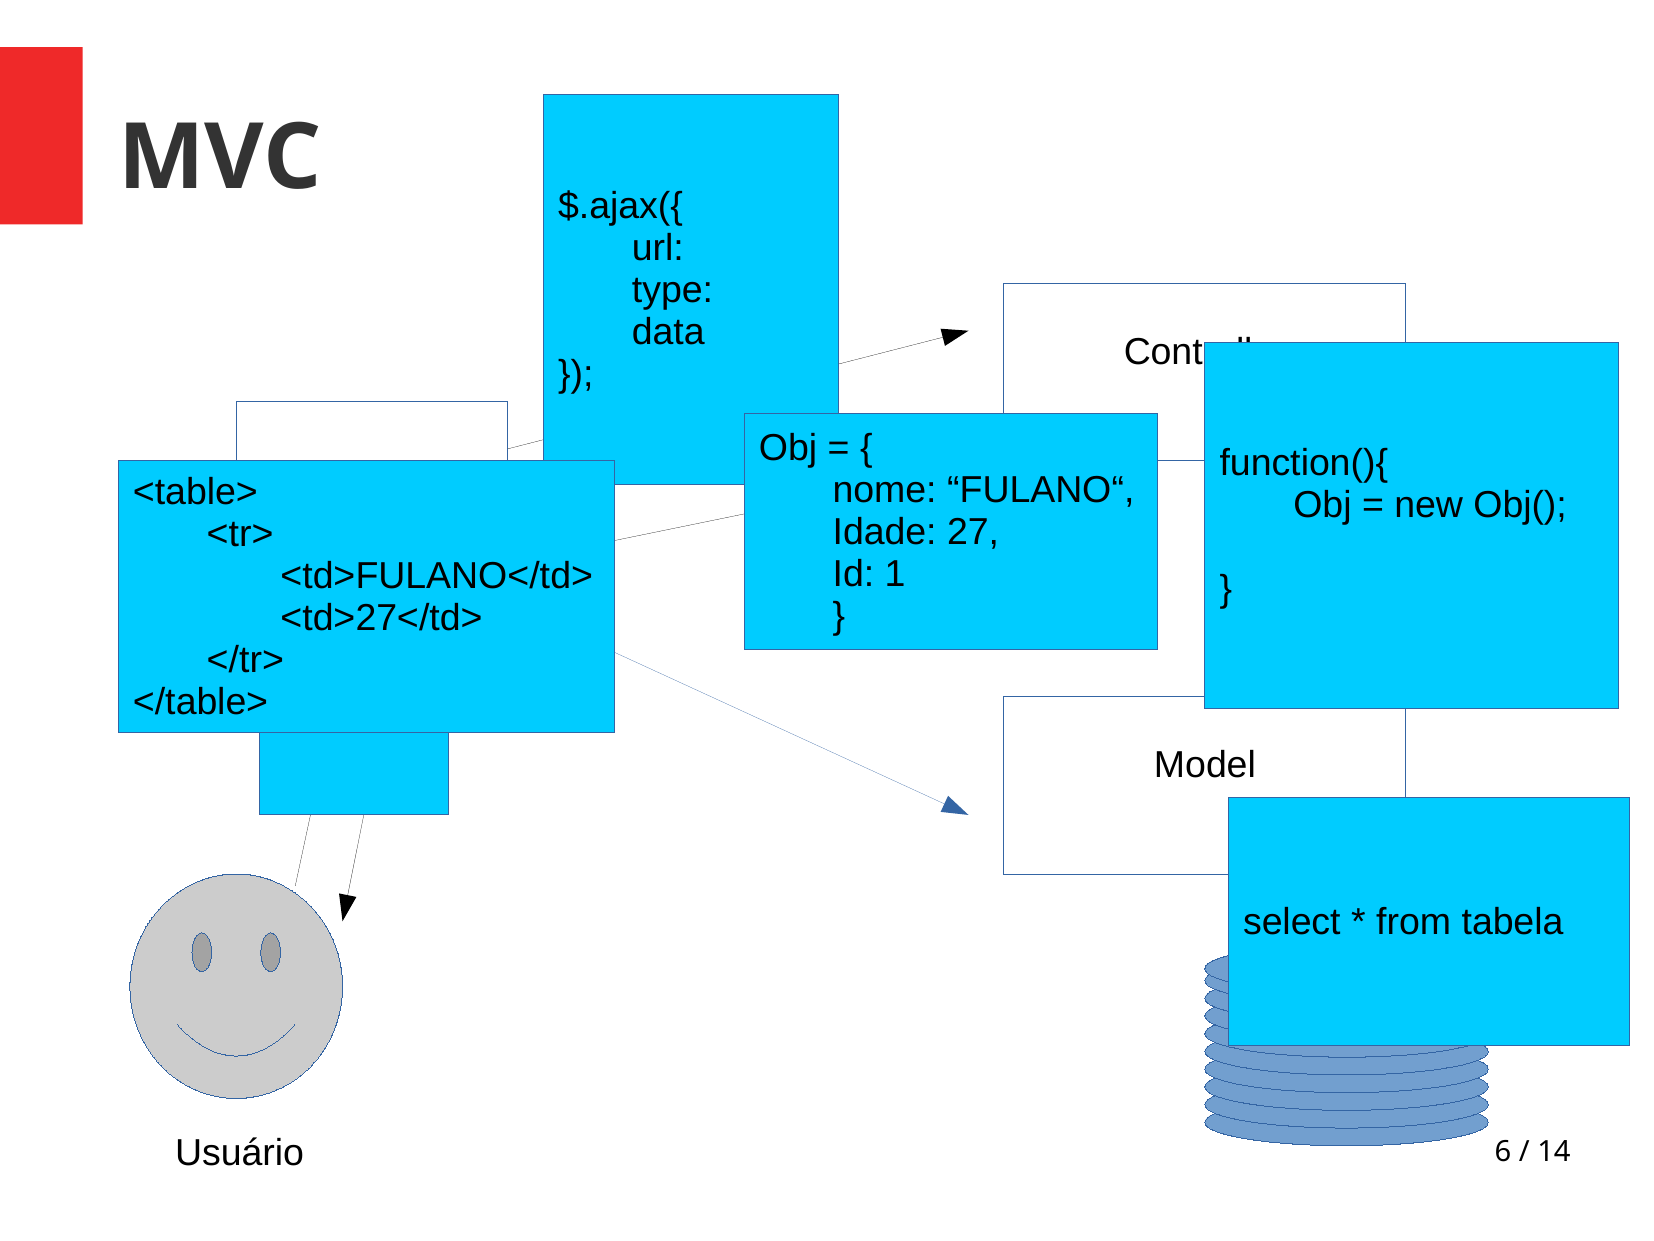

# MVC
$.ajax({
	url:
	type:
	data
});
Controller
AJAX
javascript
function(){
	Obj = new Obj();
}
View
Obj = {
	nome: “FULANO“,
	Idade: 27,
	Id: 1
	}
<table>
	<tr>
		<td>FULANO</td>
		<td>27</td>
	</tr>
</table>
Retorno
.json
click
Model
select * from tabela
Usuário
6